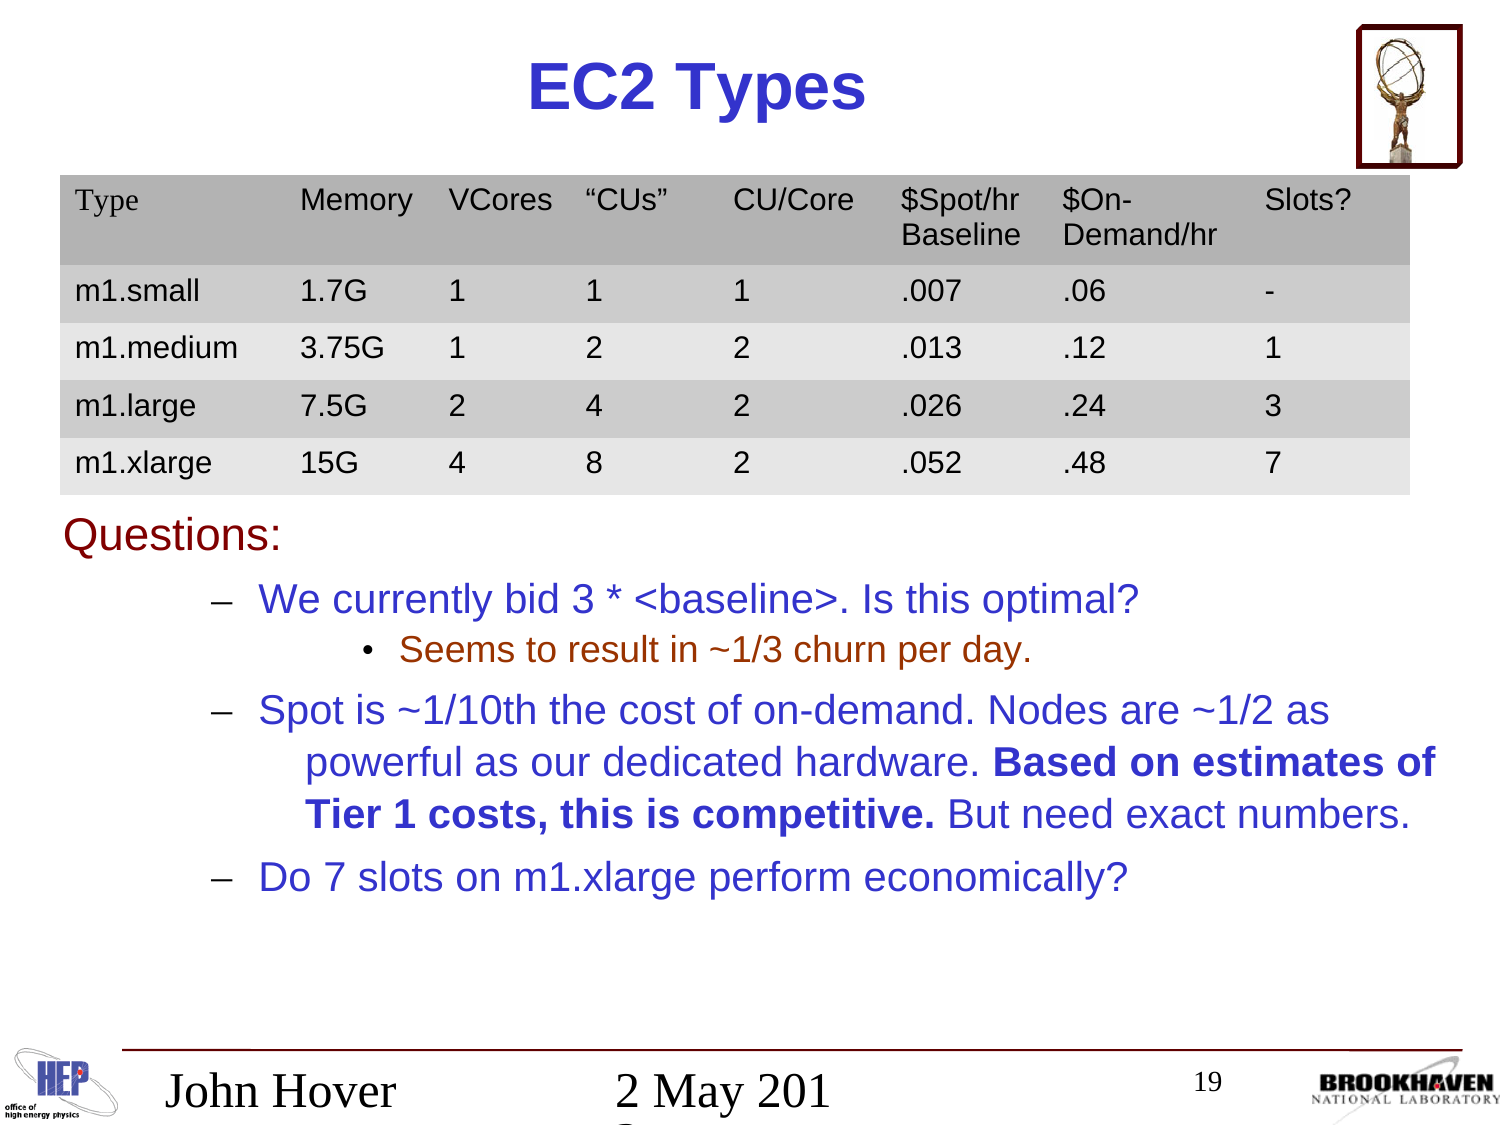

# EC2 Types
| Type | Memory | VCores | “CUs” | CU/Core | $Spot/hr Baseline | $On-Demand/hr | Slots? |
| --- | --- | --- | --- | --- | --- | --- | --- |
| m1.small | 1.7G | 1 | 1 | 1 | .007 | .06 | - |
| m1.medium | 3.75G | 1 | 2 | 2 | .013 | .12 | 1 |
| m1.large | 7.5G | 2 | 4 | 2 | .026 | .24 | 3 |
| m1.xlarge | 15G | 4 | 8 | 2 | .052 | .48 | 7 |
Questions:
We currently bid 3 * <baseline>. Is this optimal?
Seems to result in ~1/3 churn per day.
Spot is ~1/10th the cost of on-demand. Nodes are ~1/2 as powerful as our dedicated hardware. Based on estimates of Tier 1 costs, this is competitive. But need exact numbers.
Do 7 slots on m1.xlarge perform economically?
2 May 2013
John Hover